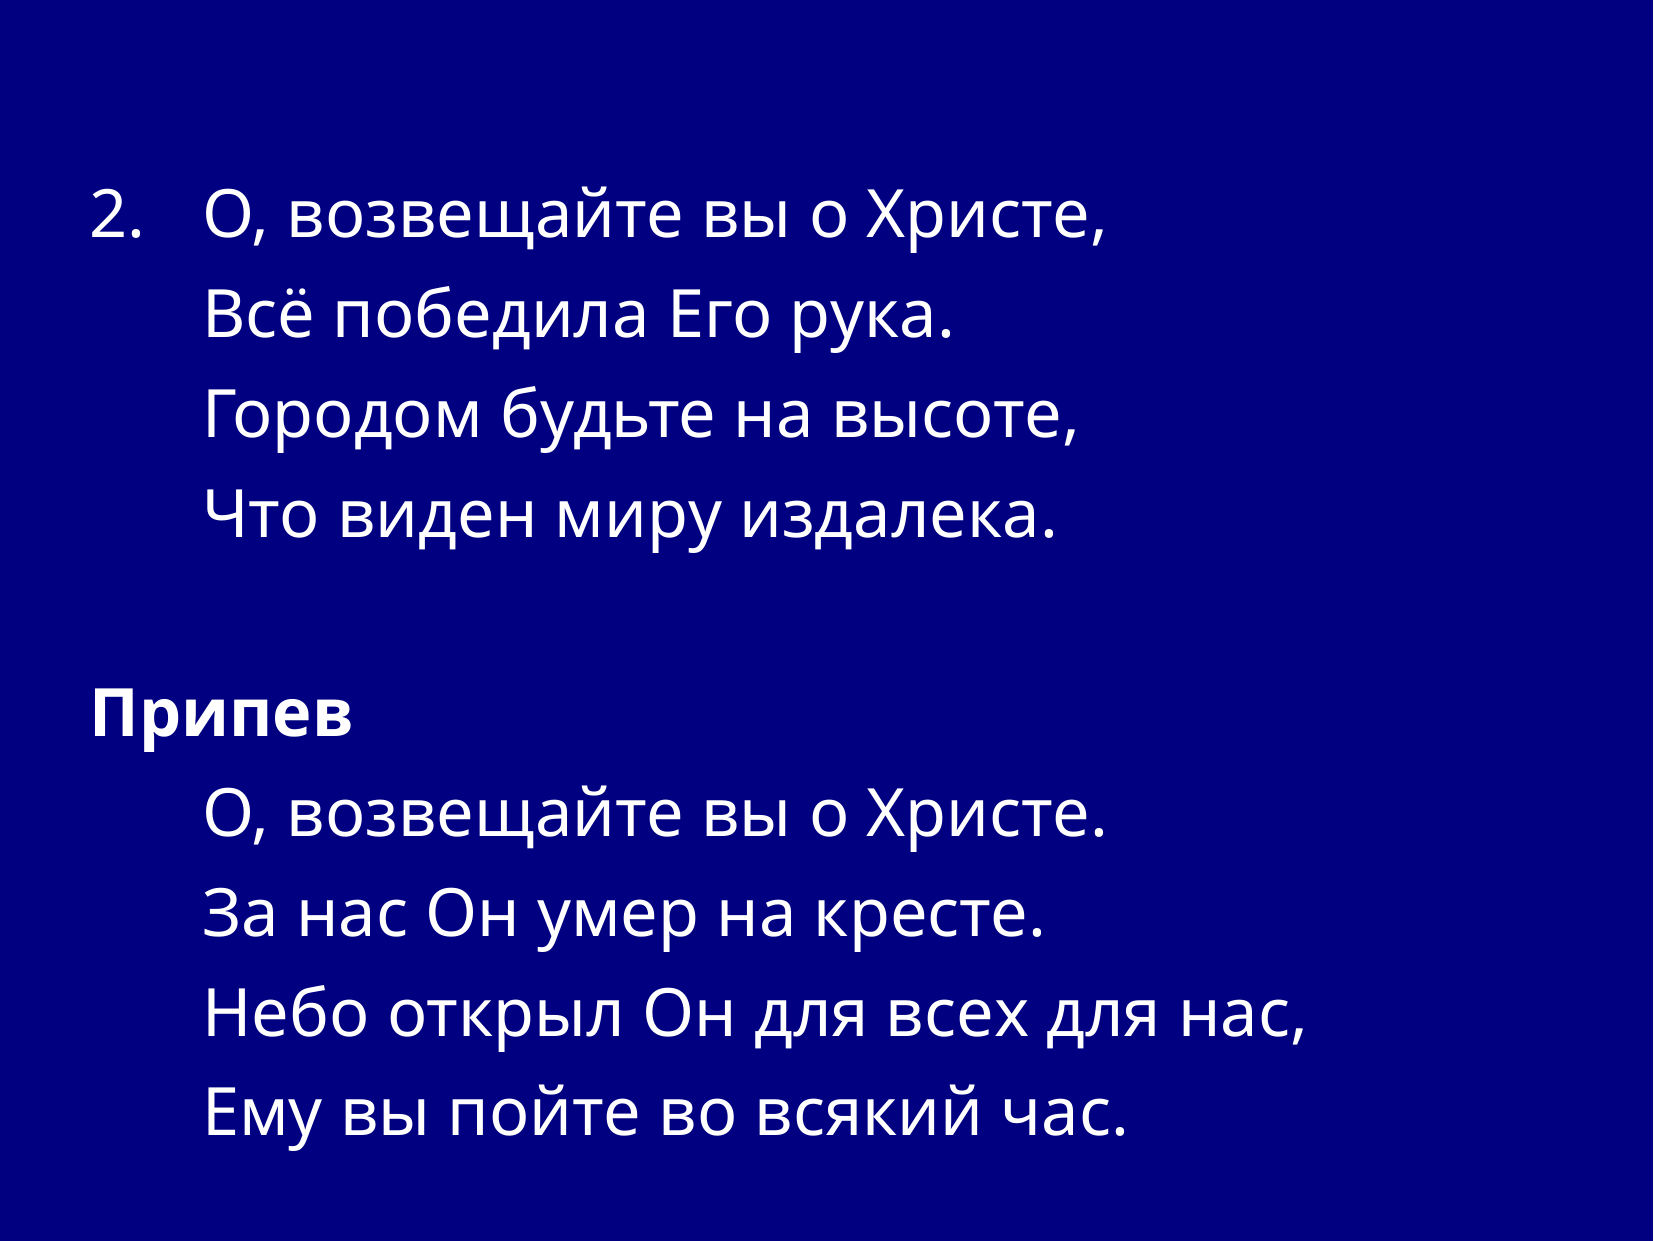

2.	О, возвещайте вы о Христе,
	Всё победила Его рука.
	Городом будьте на высоте,
	Что виден миру издалека.
Припев
	О, возвещайте вы о Христе.
	За нас Он умер на кресте.
	Небо открыл Он для всех для нас,
	Ему вы пойте во всякий час.